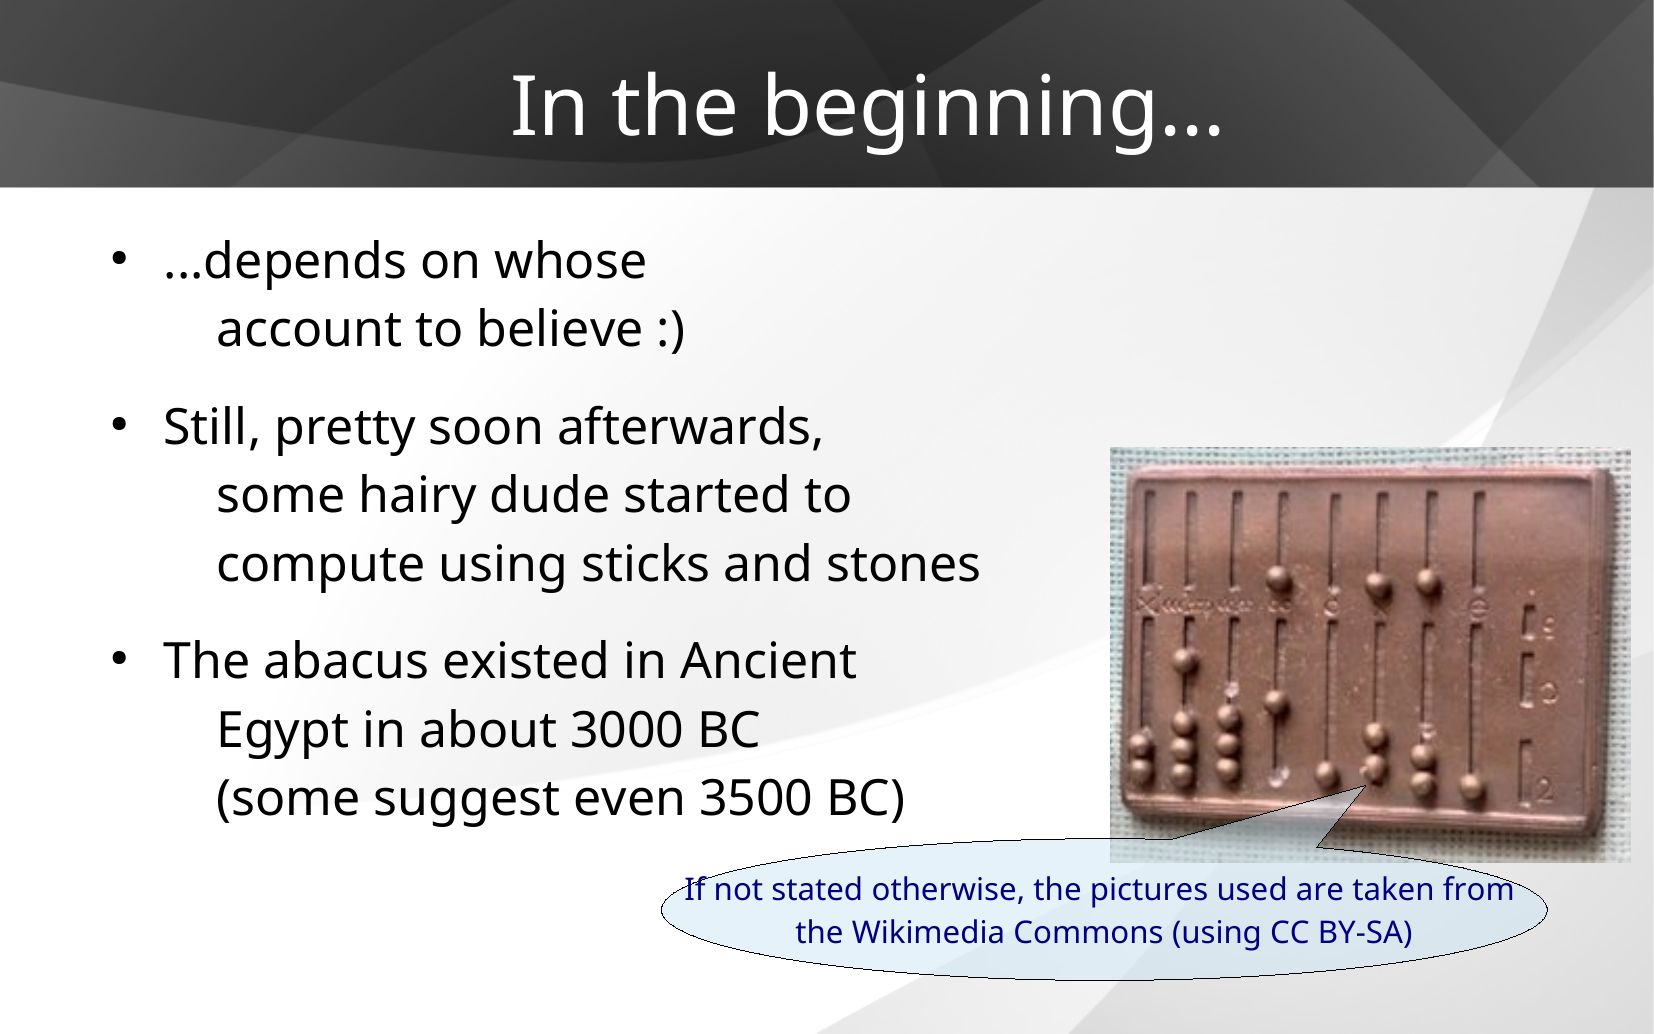

In the beginning...
# ...depends on whose account to believe :)
Still, pretty soon afterwards,
some hairy dude started to
compute using sticks and stones
The abacus existed in Ancient
Egypt in about 3000 BC
(some suggest even 3500 BC)
If not stated otherwise, the pictures used are taken from
the Wikimedia Commons (using CC BY-SA)